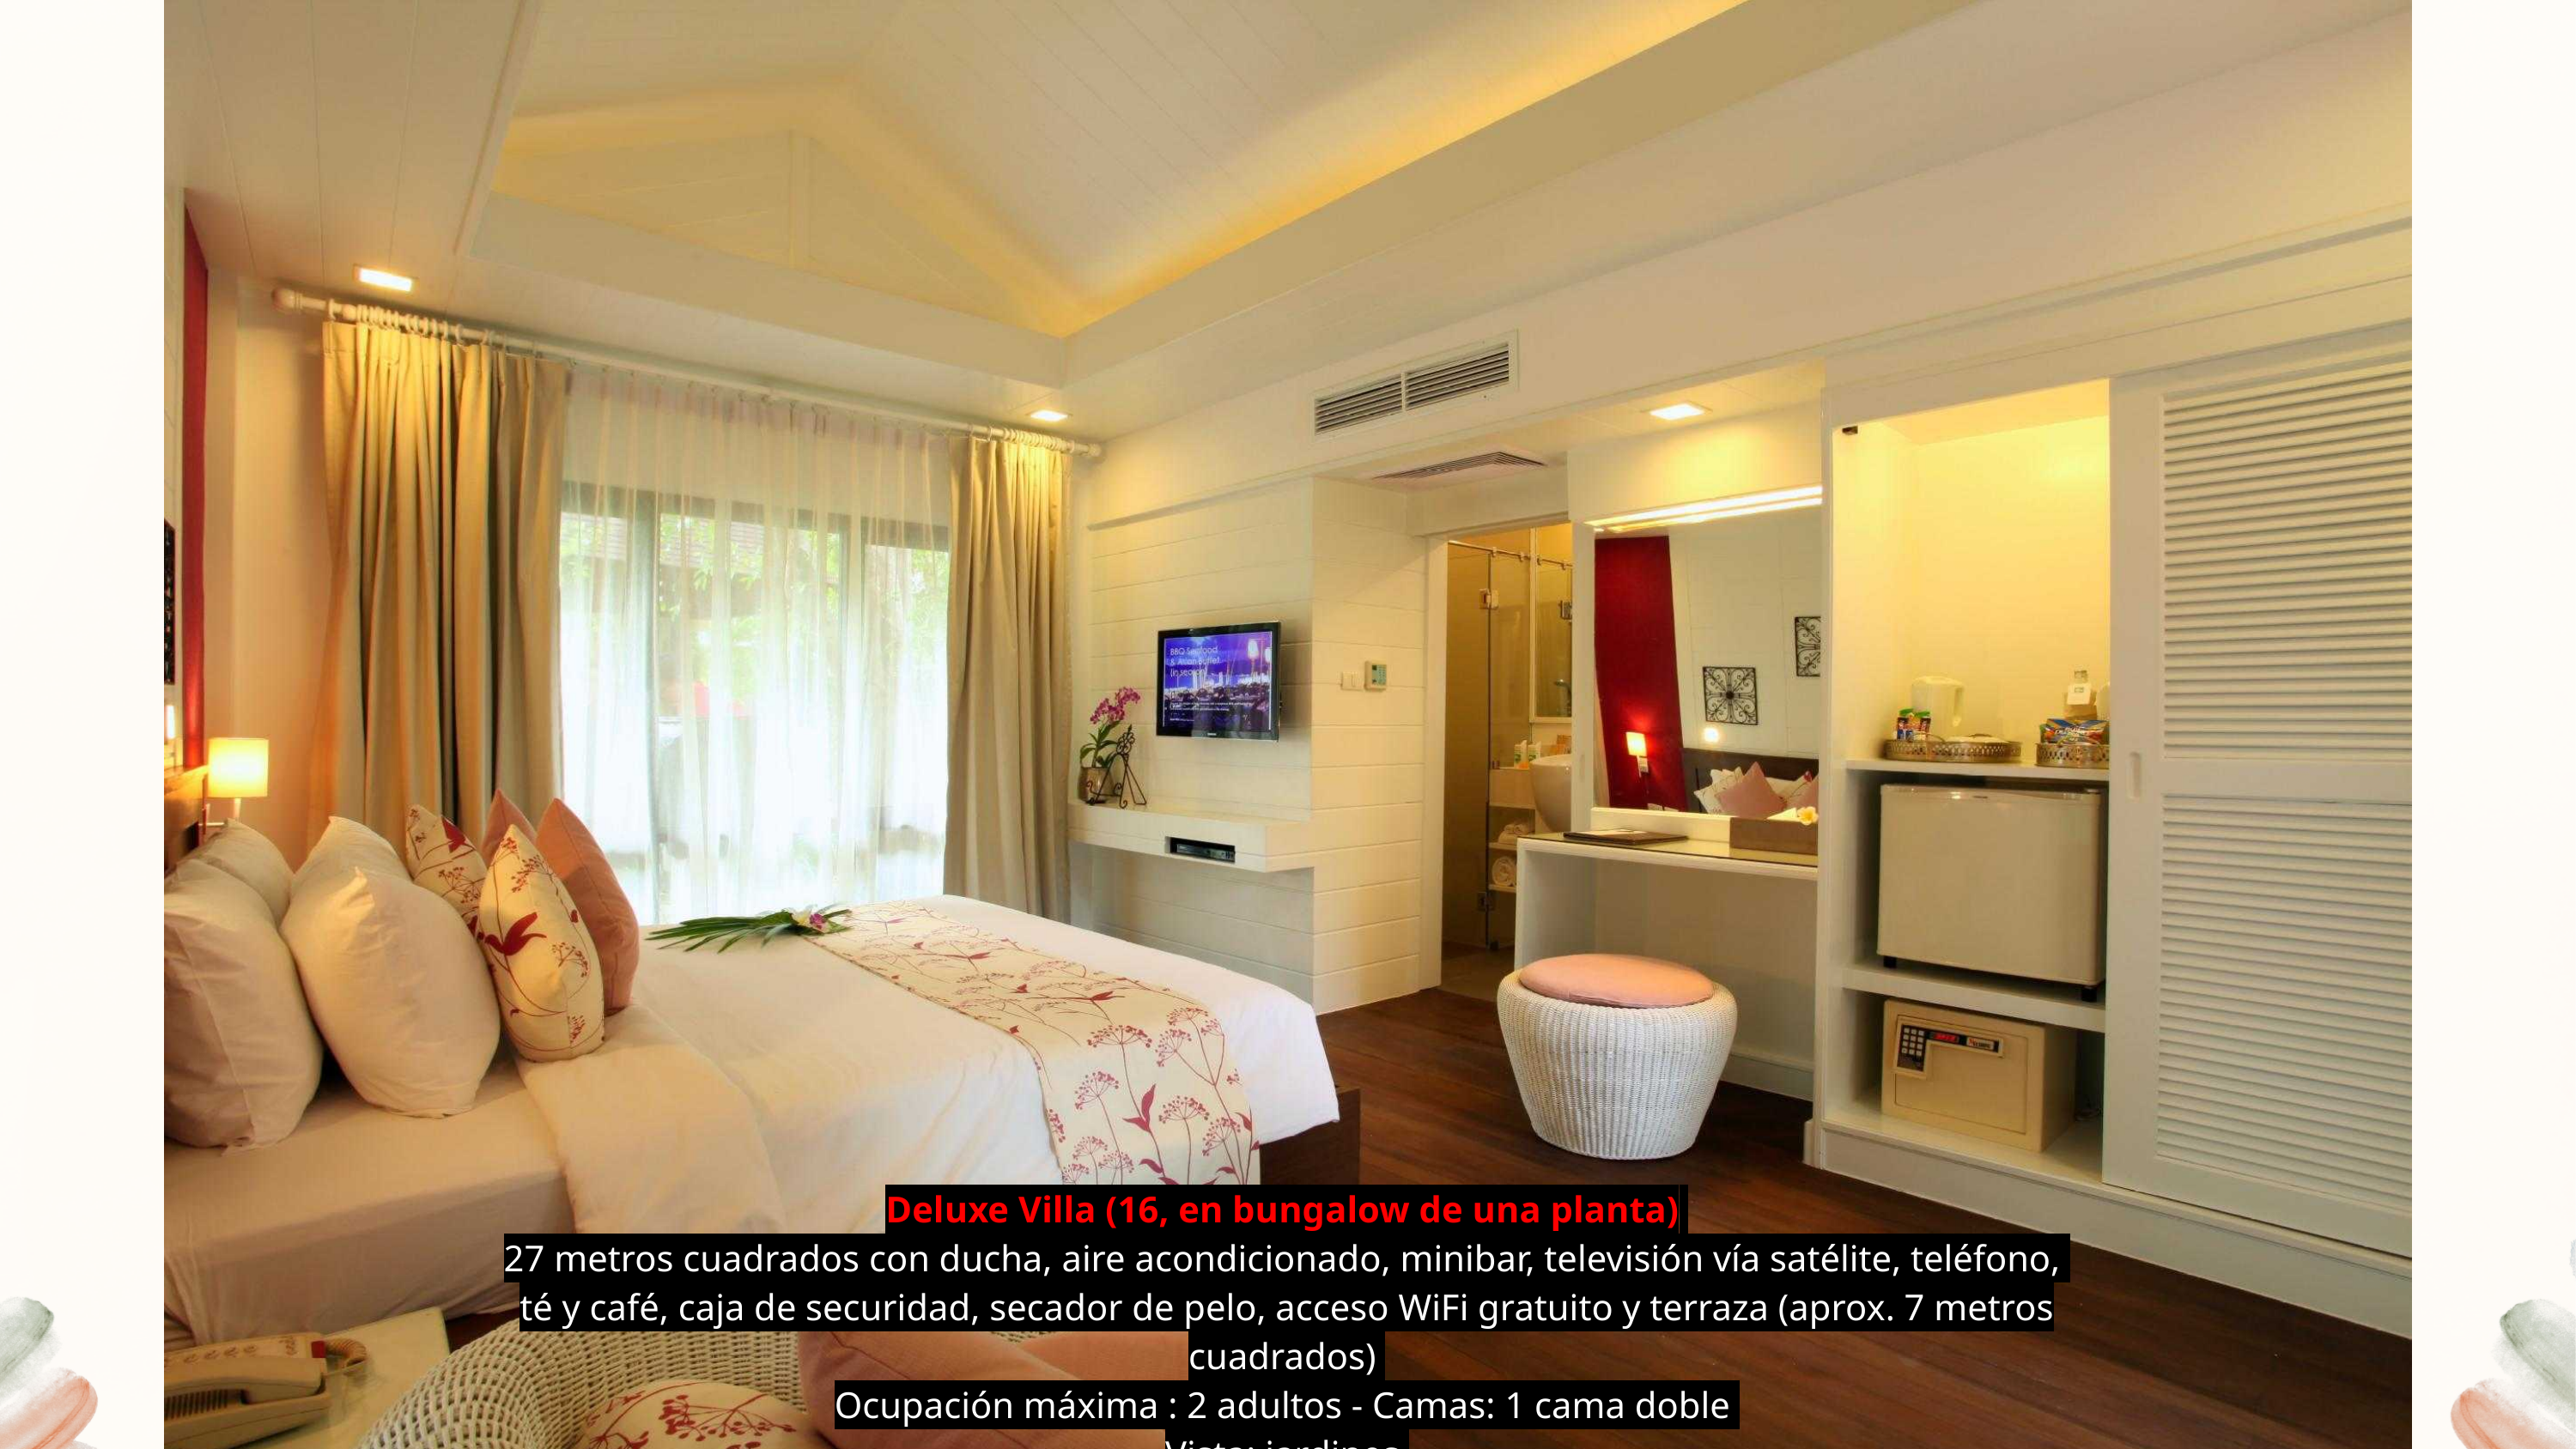

Deluxe Villa (16, en bungalow de una planta)
27 metros cuadrados con ducha, aire acondicionado, minibar, televisión vía satélite, teléfono,
té y café, caja de securidad, secador de pelo, acceso WiFi gratuito y terraza (aprox. 7 metros cuadrados)
Ocupación máxima : 2 adultos - Camas: 1 cama doble
Vista: jardines
*muy codiciado entre los recién casados, mismo precio que la habitacion Deluxe Regency pero más intimo*